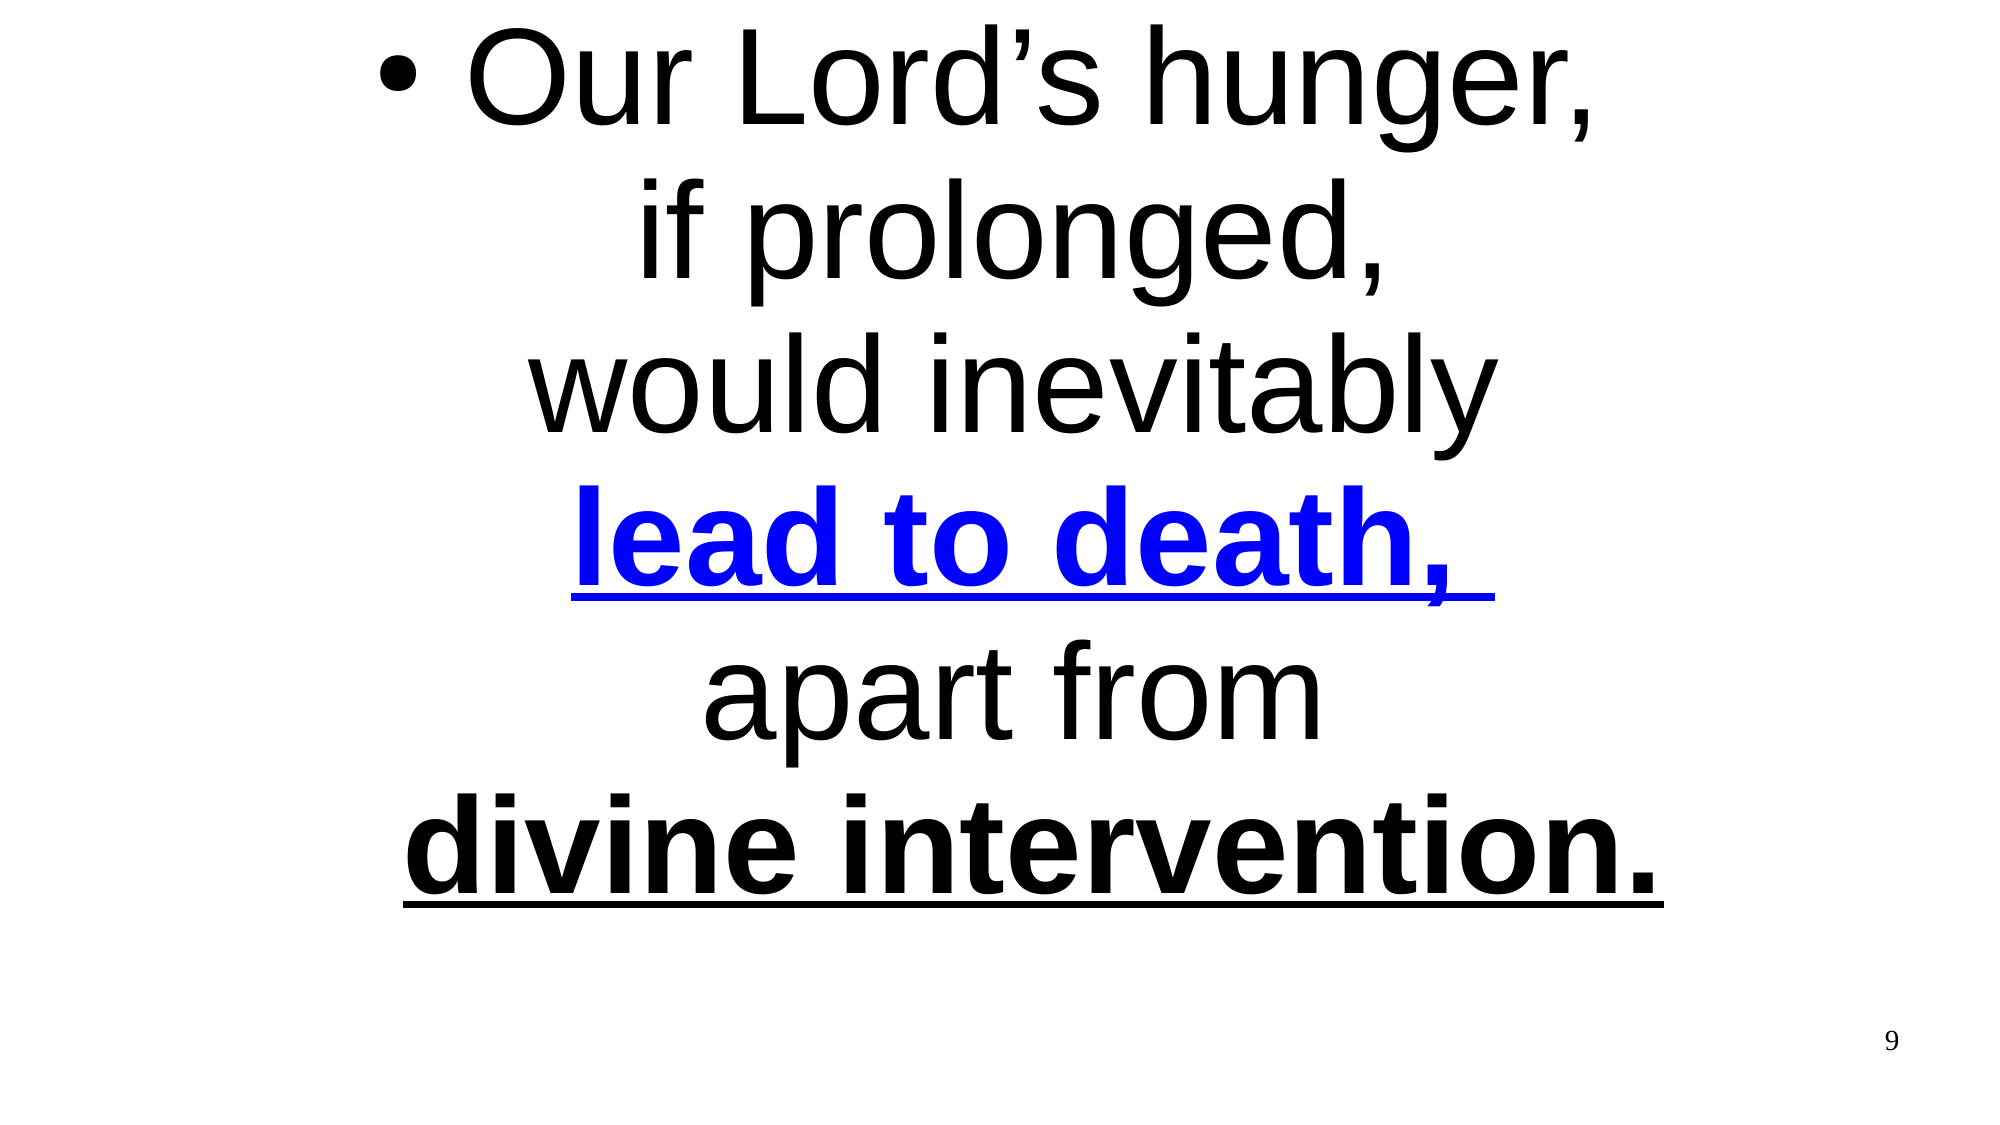

# Our Lord’s hunger, if prolonged, would inevitably lead to death, apart from divine intervention.
9